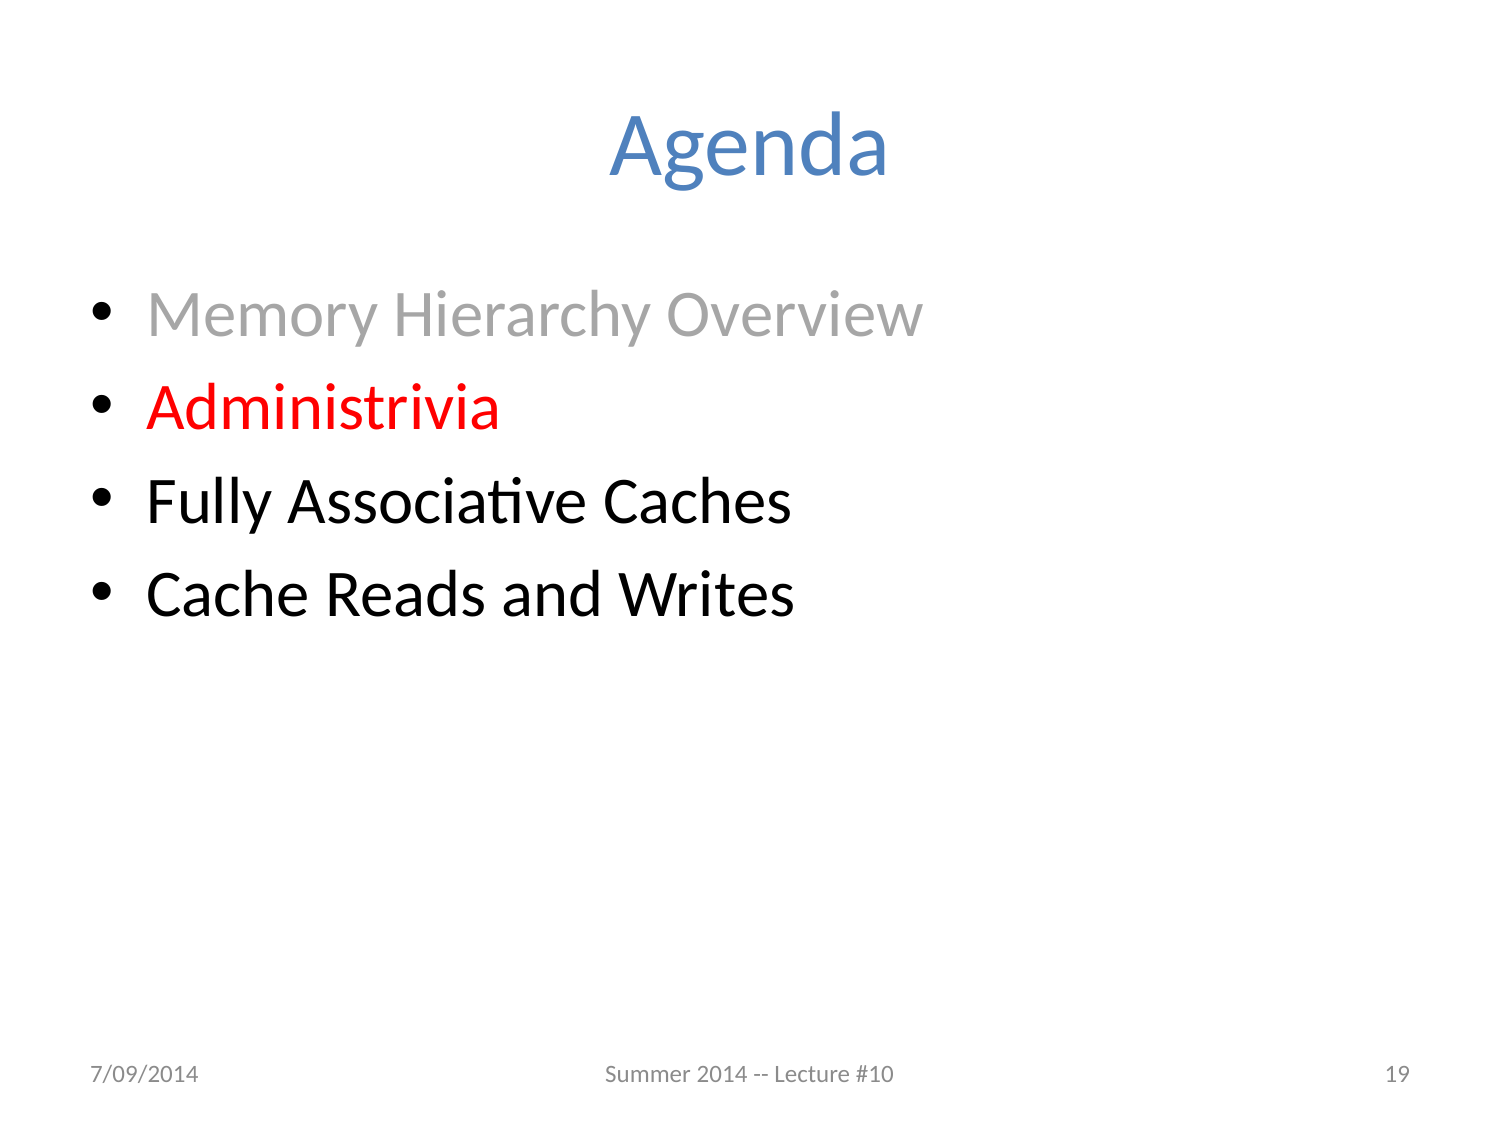

# Agenda
Memory Hierarchy Overview
Administrivia
Fully Associative Caches
Cache Reads and Writes
7/09/2014
Summer 2014 -- Lecture #10